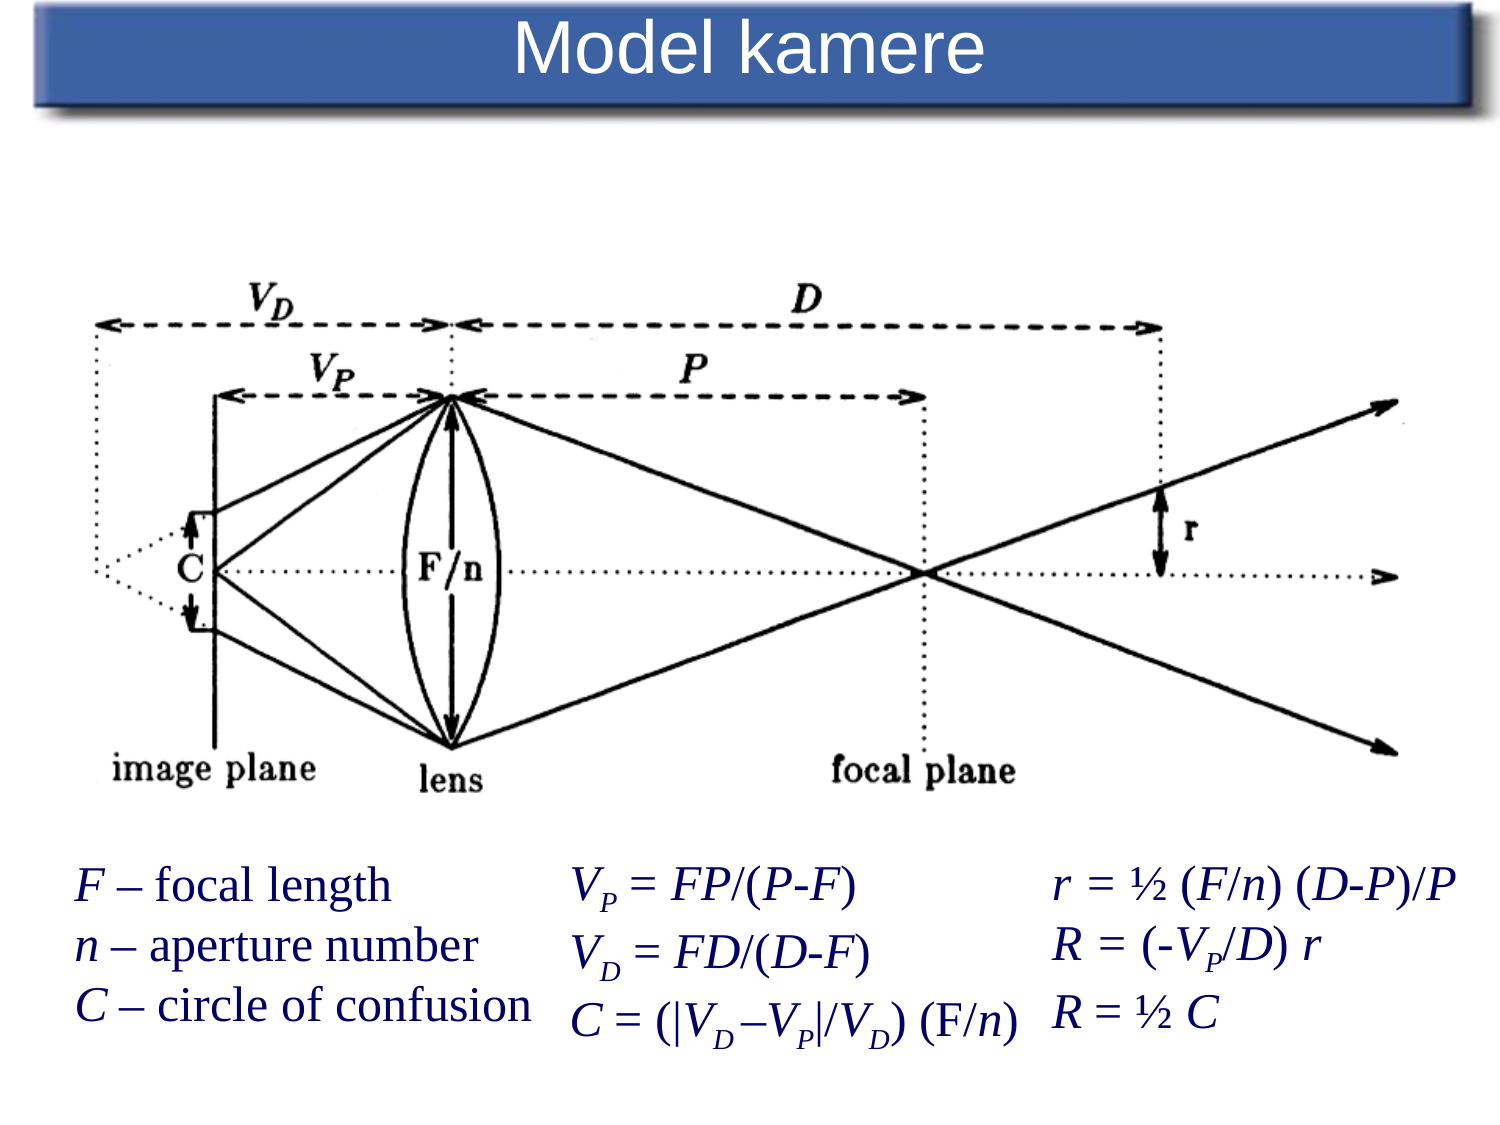

# Model kamere
VP = FP/(P-F)
VD = FD/(D-F)
C = (|VD –VP|/VD) (F/n)
r = ½ (F/n) (D-P)/P
R = (-VP/D) r
R = ½ C
F – focal length
n – aperture number
C – circle of confusion